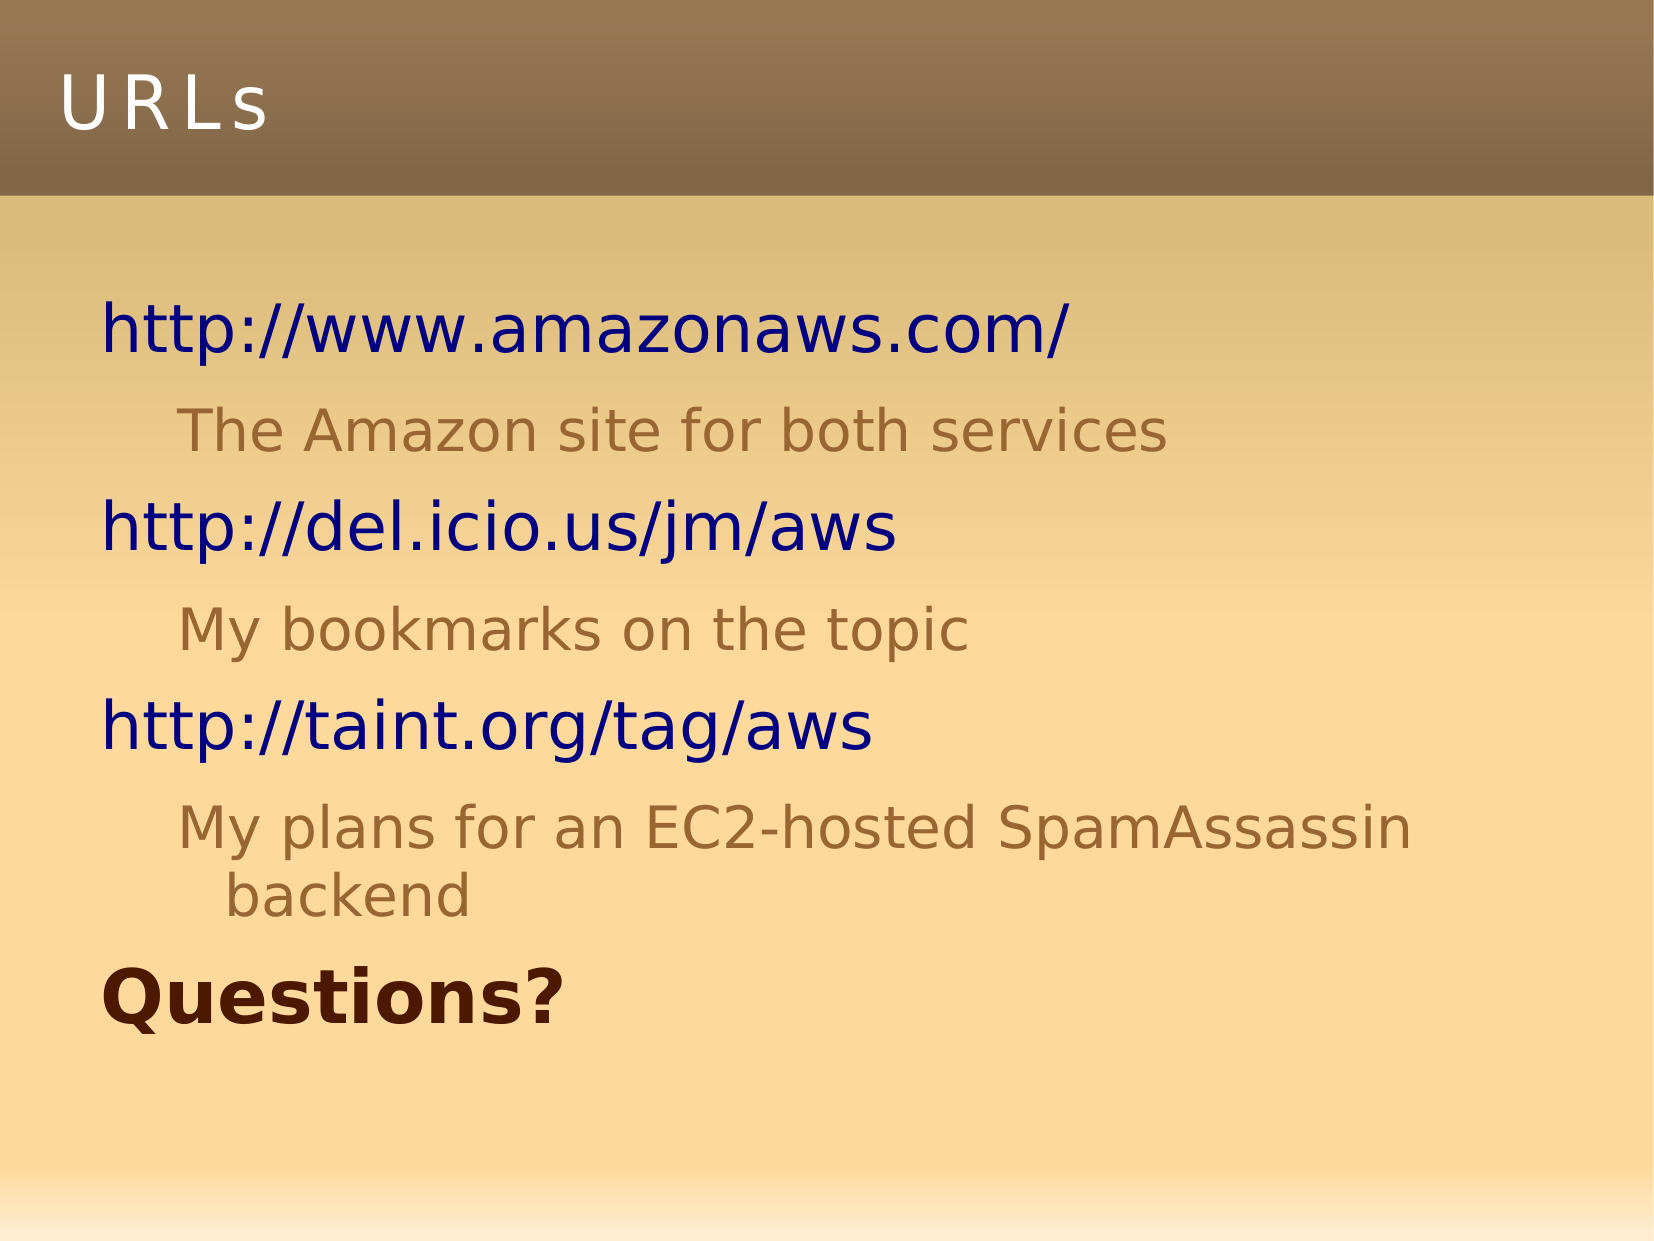

# URLs
http://www.amazonaws.com/
The Amazon site for both services
http://del.icio.us/jm/aws
My bookmarks on the topic
http://taint.org/tag/aws
My plans for an EC2-hosted SpamAssassin backend
Questions?